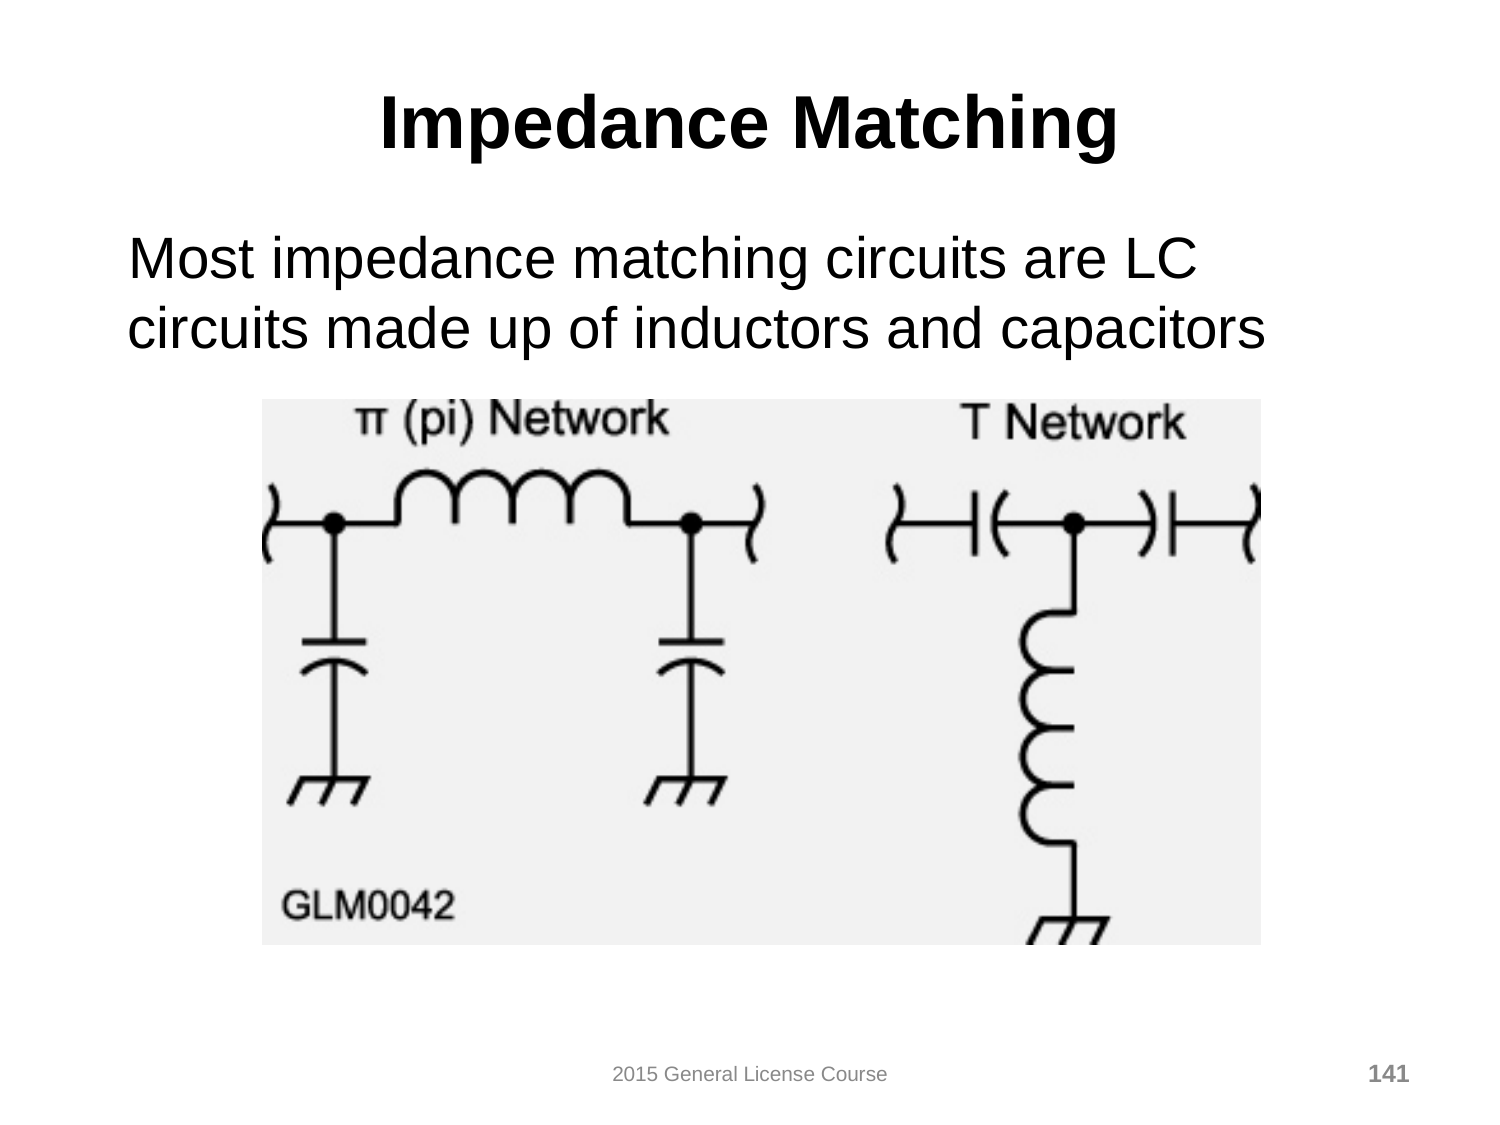

Impedance Matching
Most impedance matching circuits are LC circuits made up of inductors and capacitors
2015 General License Course